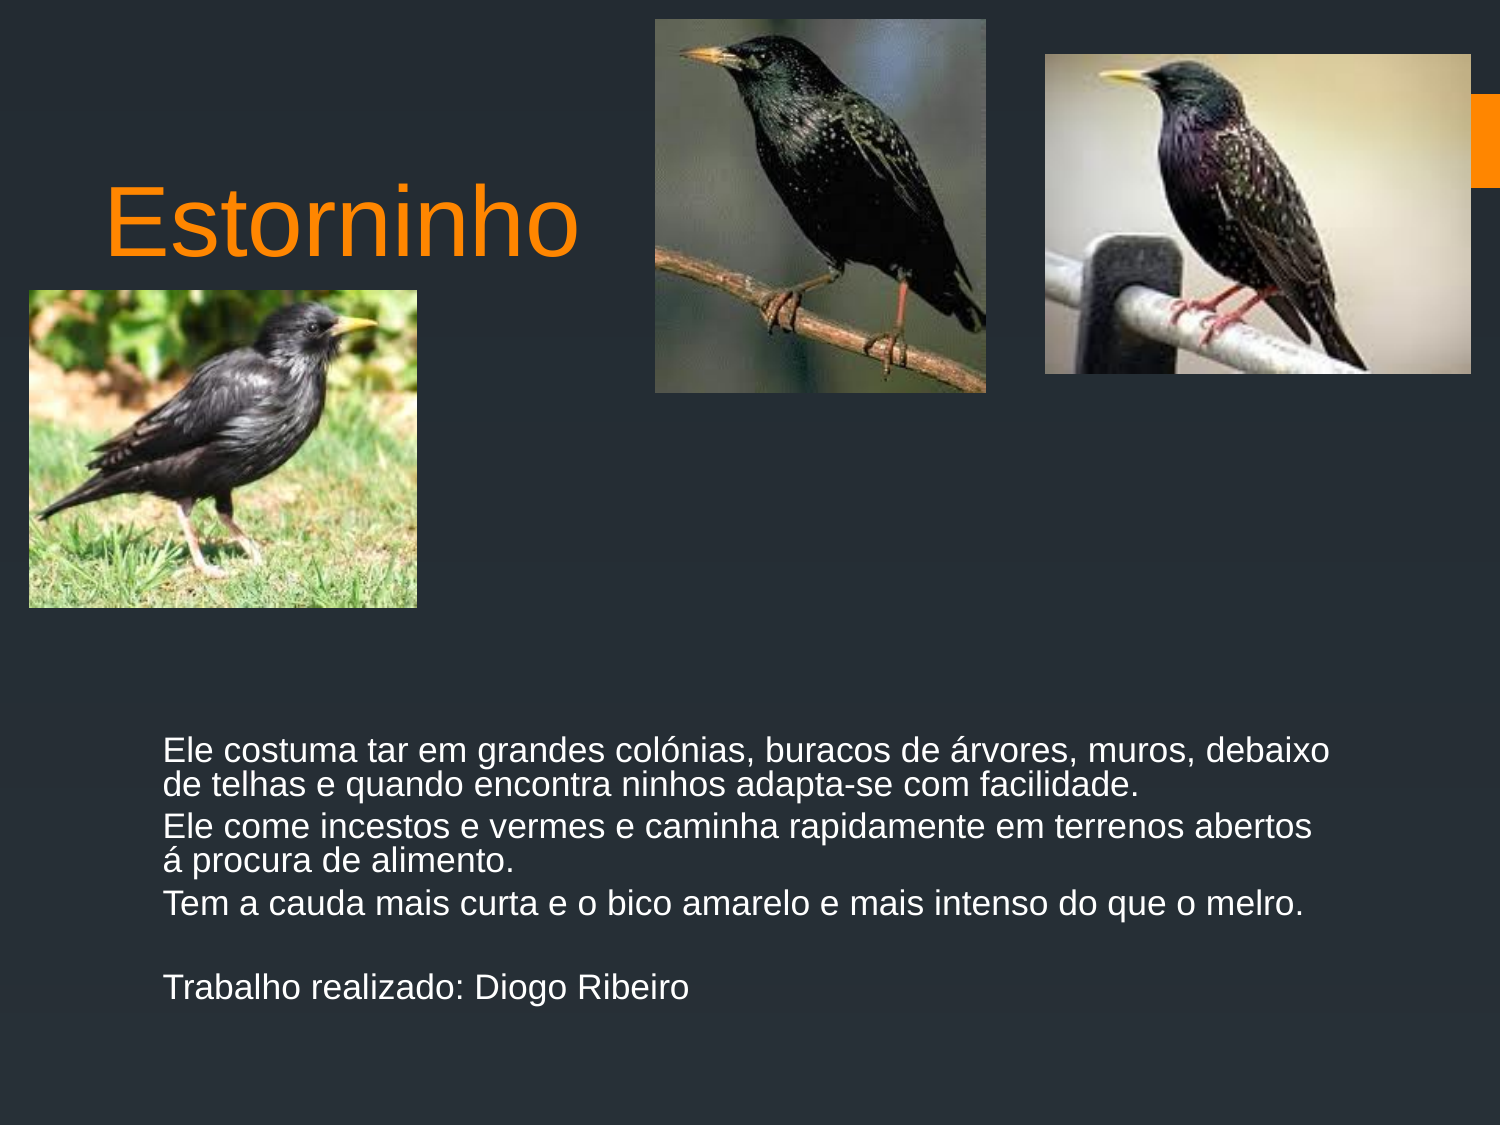

# Estorninho
Ele costuma tar em grandes colónias, buracos de árvores, muros, debaixo de telhas e quando encontra ninhos adapta-se com facilidade.
Ele come incestos e vermes e caminha rapidamente em terrenos abertos á procura de alimento.
Tem a cauda mais curta e o bico amarelo e mais intenso do que o melro.
Trabalho realizado: Diogo Ribeiro